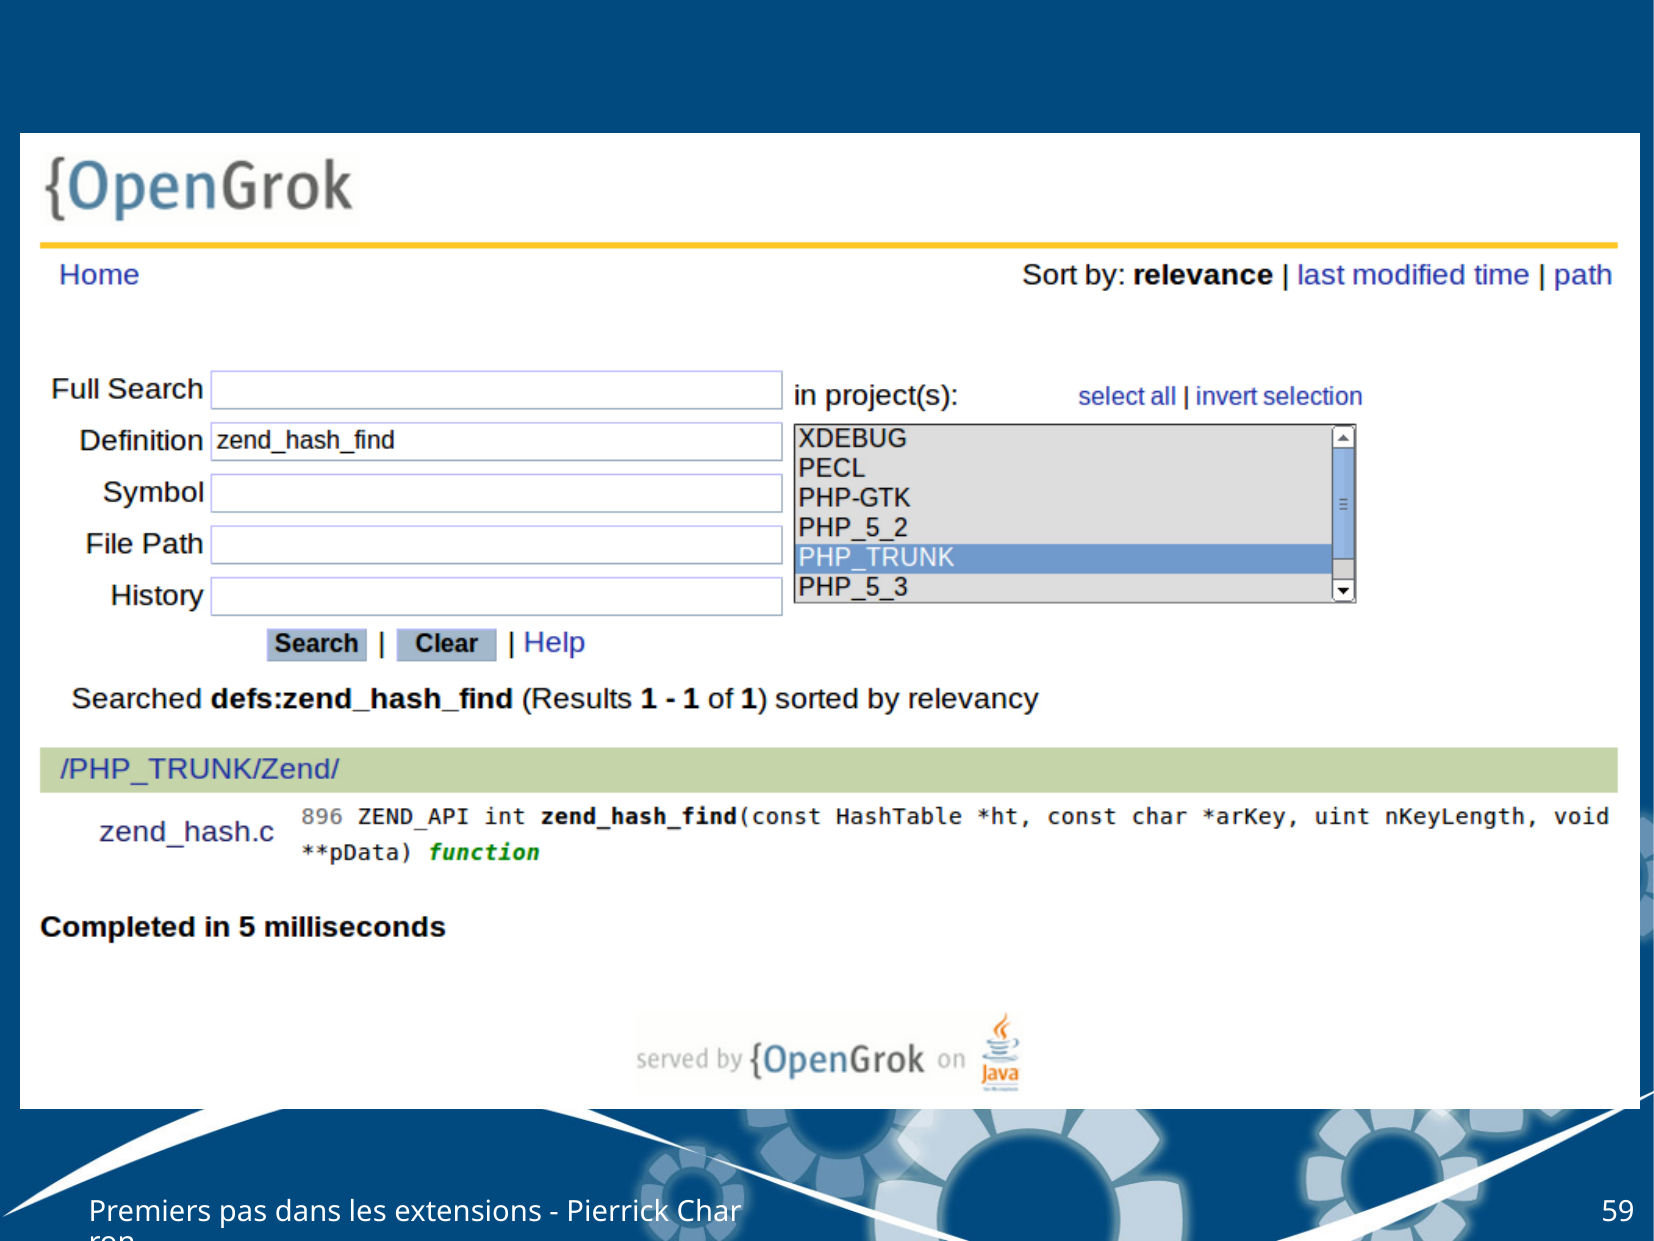

Premiers pas dans les extensions - Pierrick Charron
59